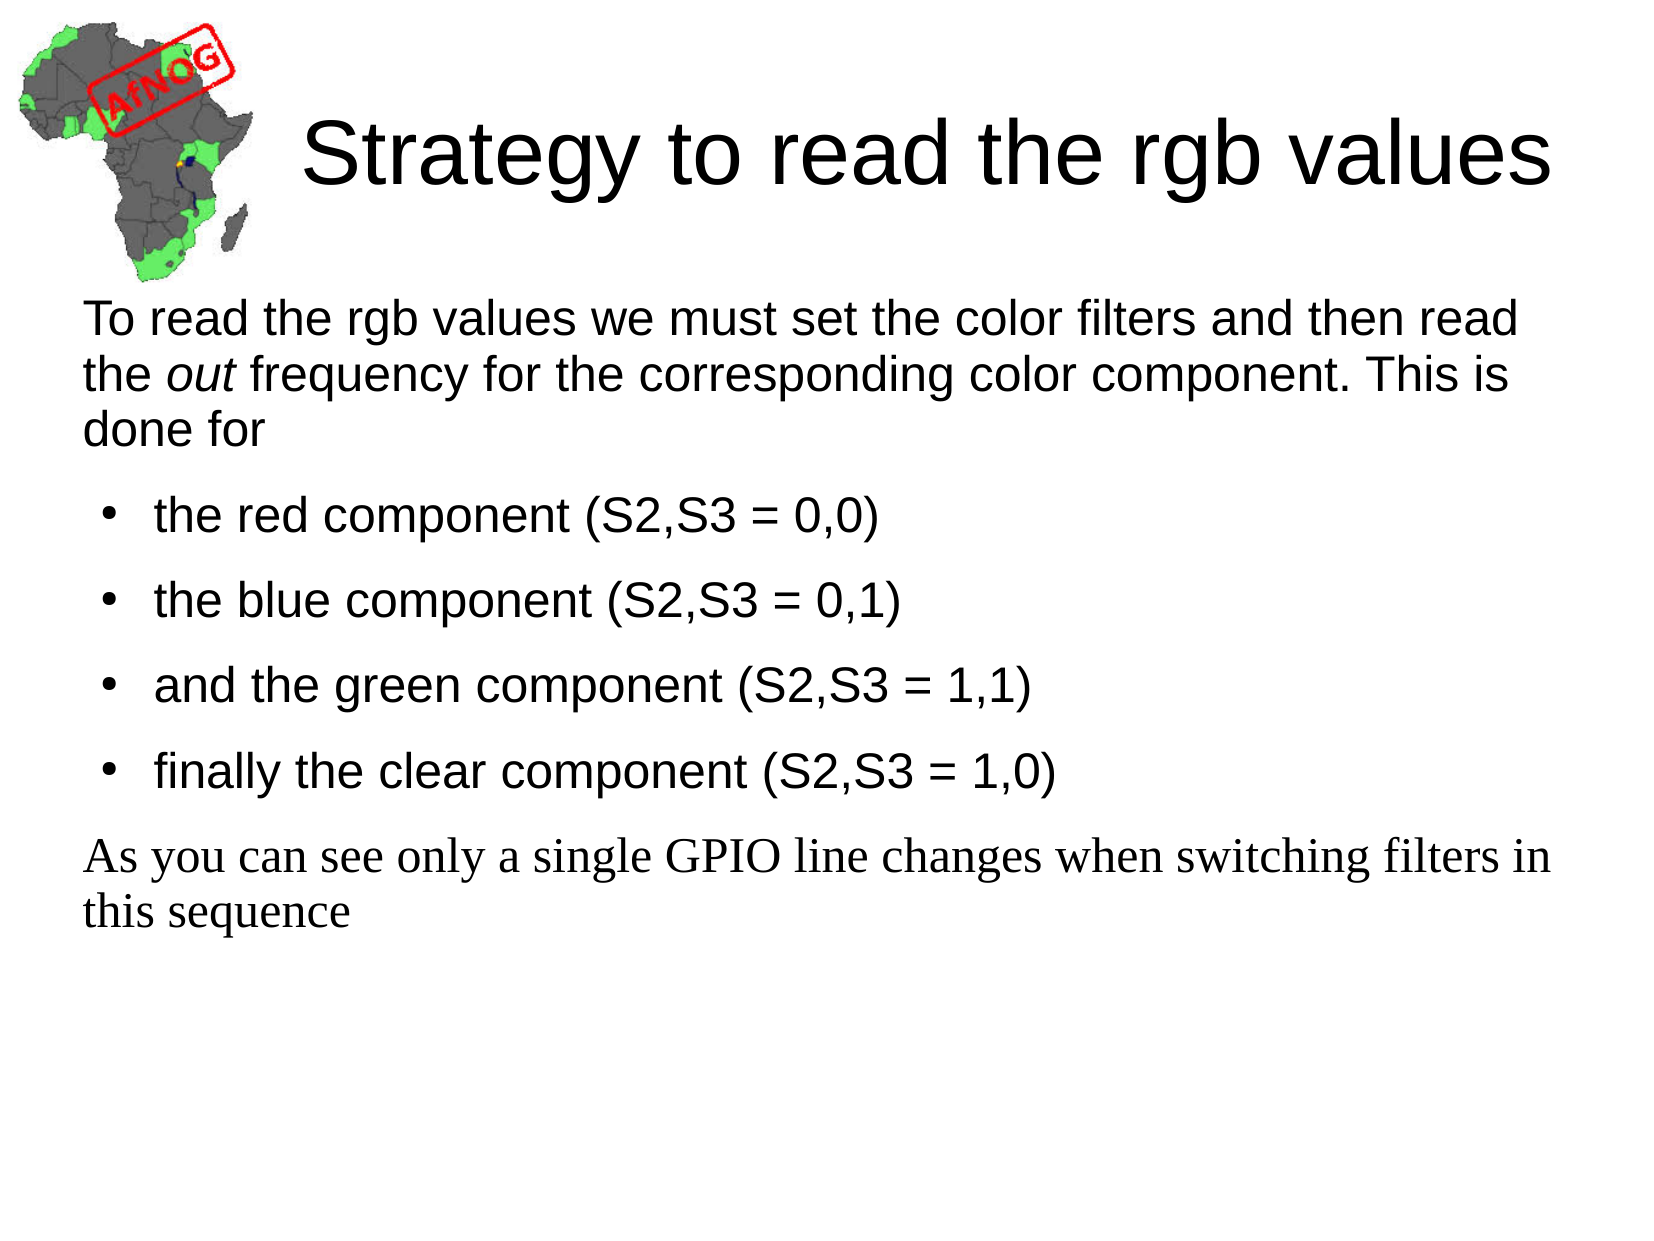

# Strategy to read the rgb values
To read the rgb values we must set the color filters and then read the out frequency for the corresponding color component. This is done for
the red component (S2,S3 = 0,0)
the blue component (S2,S3 = 0,1)
and the green component (S2,S3 = 1,1)
finally the clear component (S2,S3 = 1,0)
As you can see only a single GPIO line changes when switching filters in this sequence